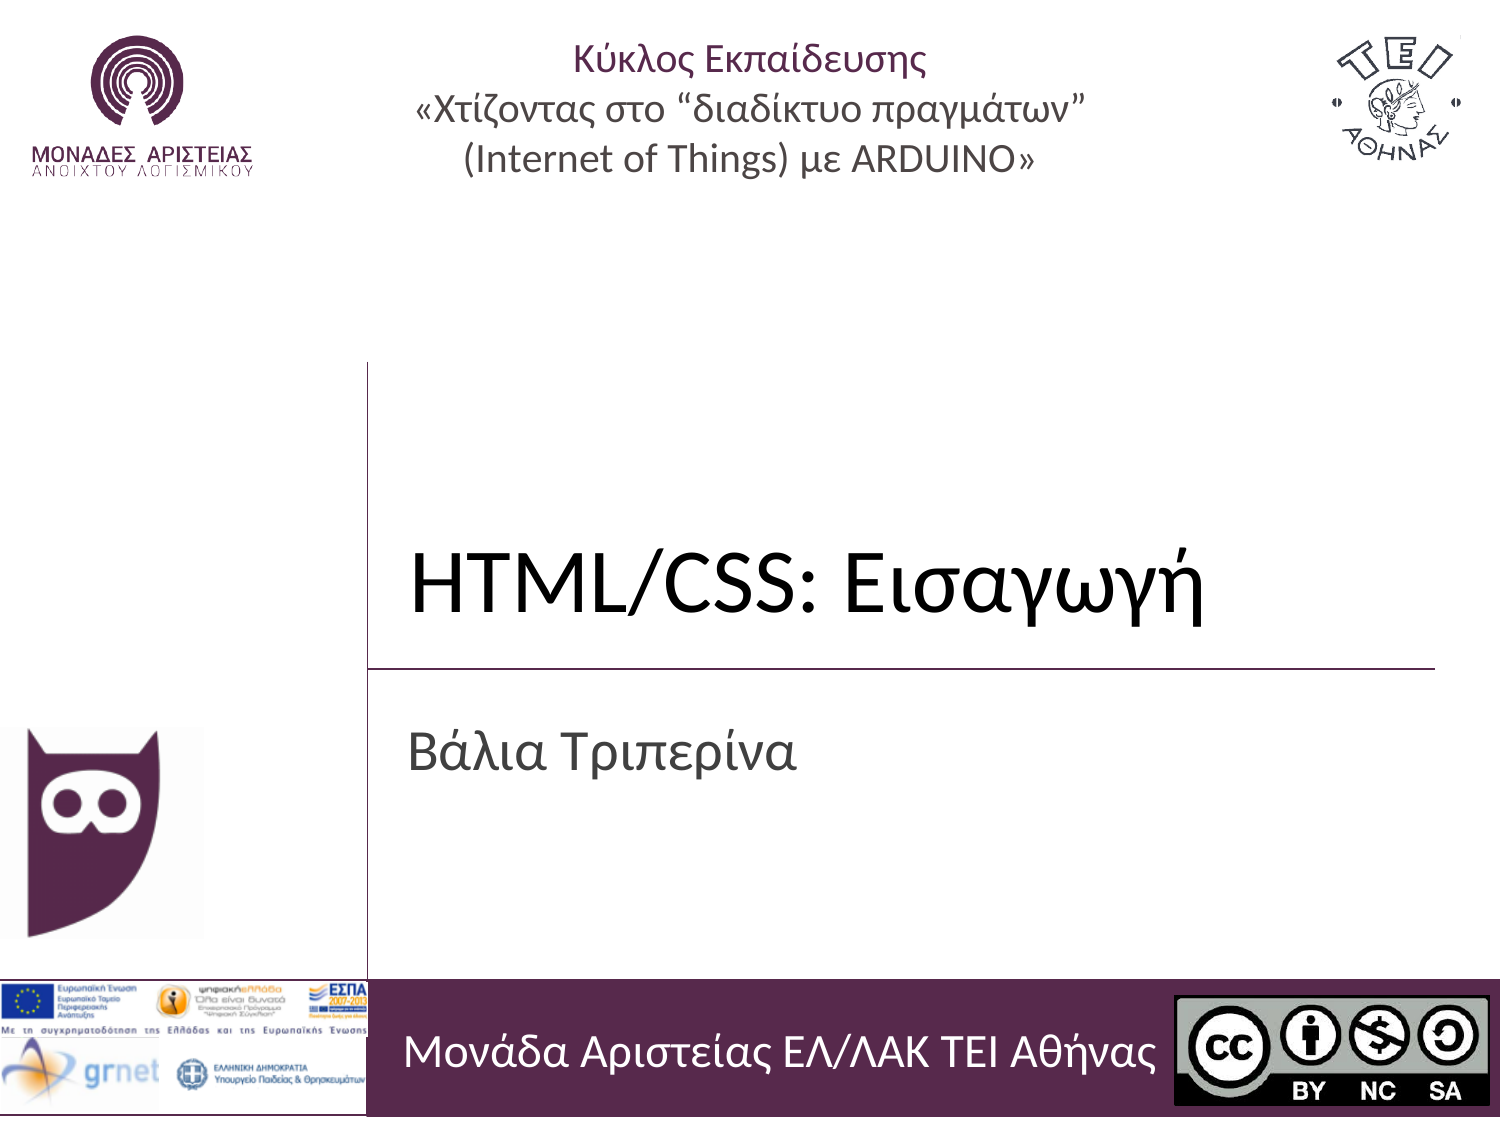

Κύκλος Εκπαίδευσης
«Χτίζοντας στο “διαδίκτυο πραγμάτων”
(Internet of Things) με ARDUINO»
# HTML/CSS: Εισαγωγή
Βάλια Τριπερίνα
Μονάδα Αριστείας ΕΛ/ΛΑΚ ΤΕΙ Αθήνας